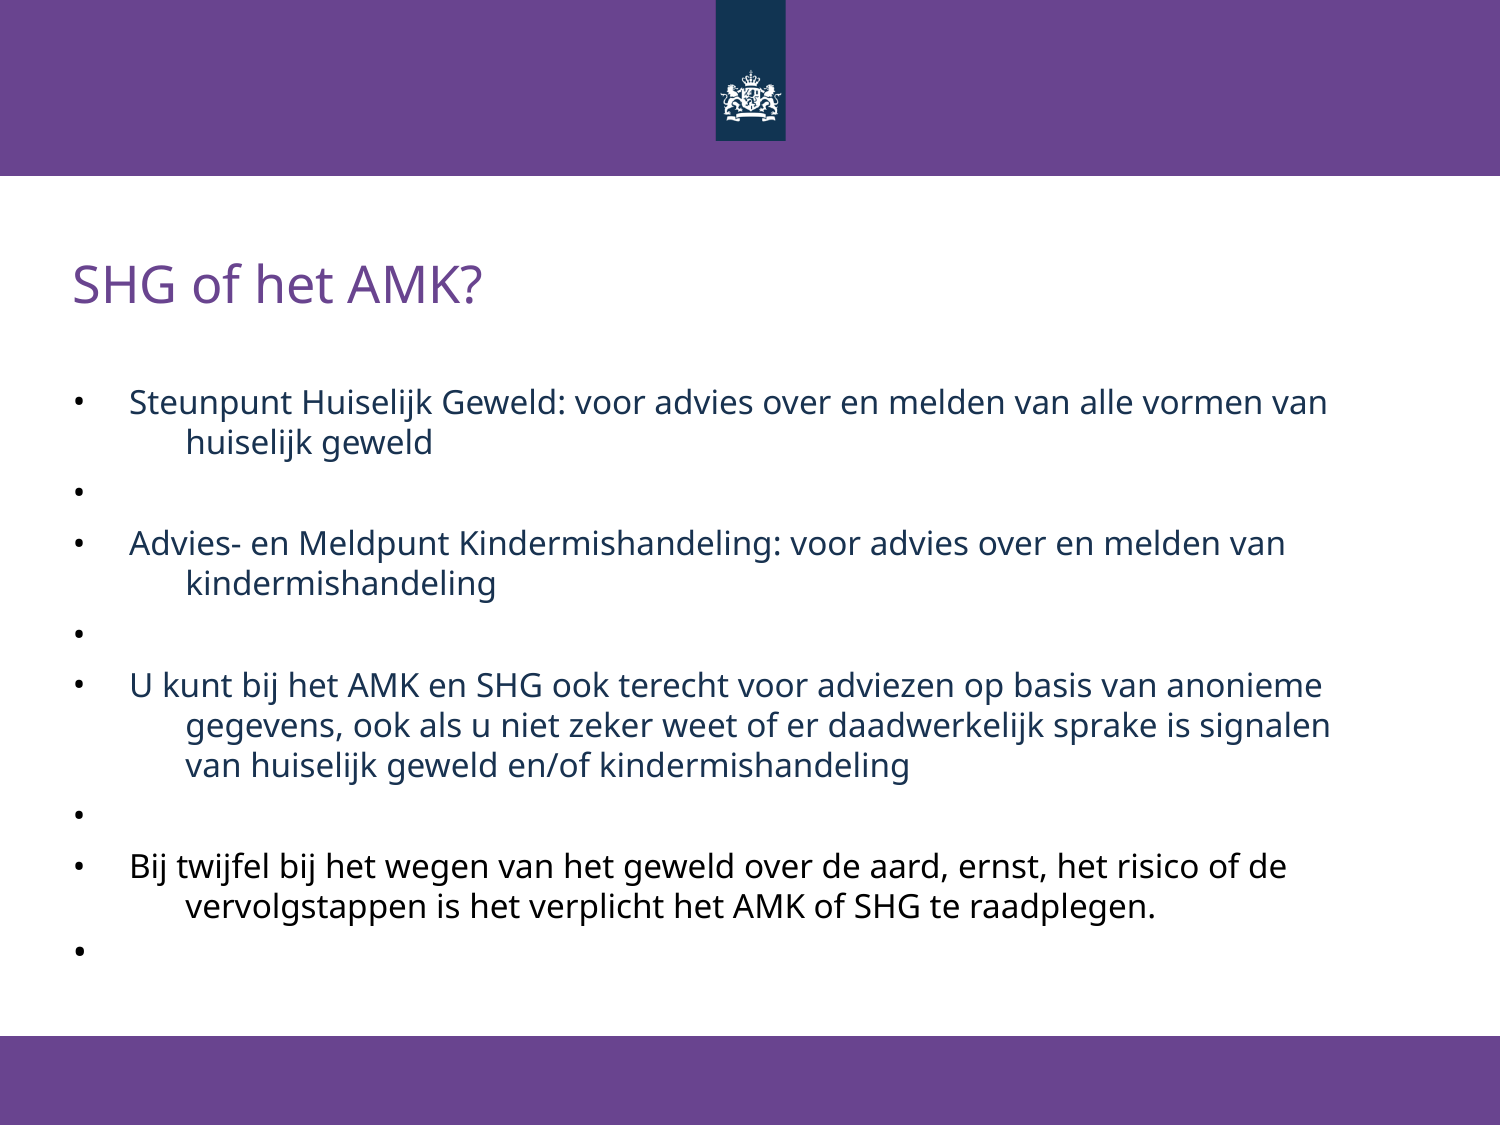

# SHG of het AMK?
Steunpunt Huiselijk Geweld: voor advies over en melden van alle vormen van huiselijk geweld
Advies- en Meldpunt Kindermishandeling: voor advies over en melden van kindermishandeling
U kunt bij het AMK en SHG ook terecht voor adviezen op basis van anonieme gegevens, ook als u niet zeker weet of er daadwerkelijk sprake is signalen van huiselijk geweld en/of kindermishandeling
Bij twijfel bij het wegen van het geweld over de aard, ernst, het risico of de vervolgstappen is het verplicht het AMK of SHG te raadplegen.